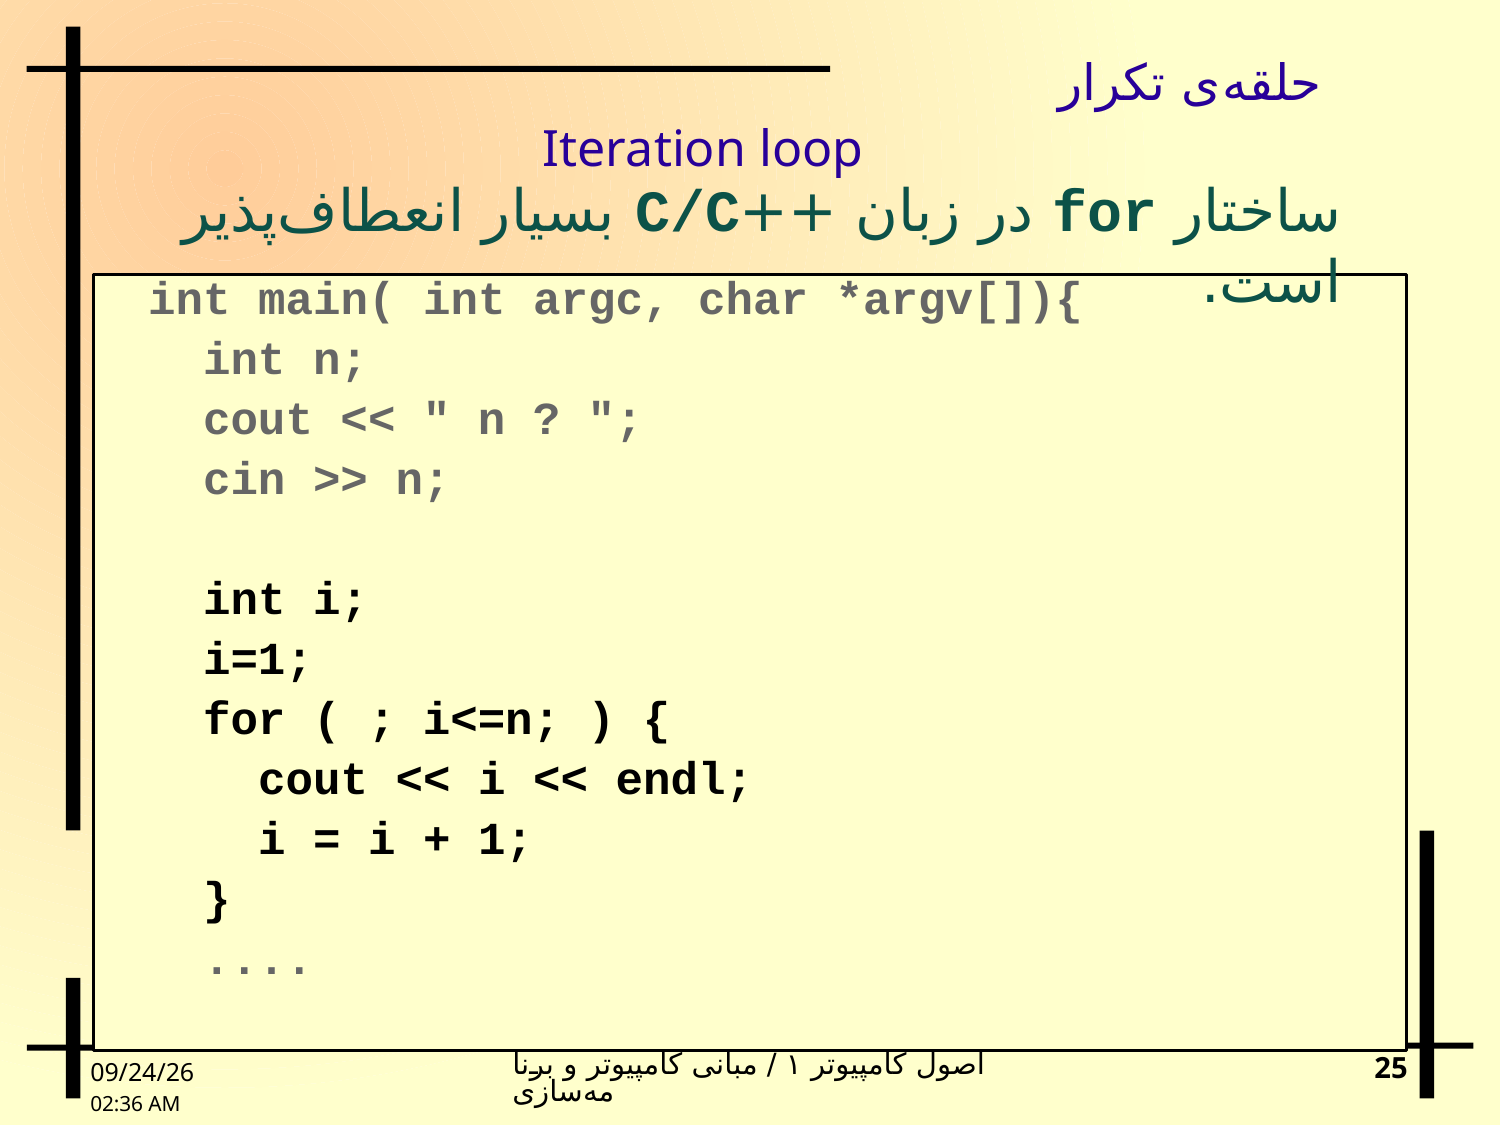

حلقه‌ی تکرار Iteration loop
ساختار for در زبان ++C/C بسیار انعطاف‌پذیر است.
# int main( int argc, char *argv[]){
 int n;
 cout << " n ? ";
 cin >> n;
 int i;
 i=1;
 for ( ; i<=n; ) {
 cout << i << endl;
 i = i + 1;
 }
 ....
اصول کامپیوتر ۱ / مبانی کامپیوتر و برنامه‌سازی
25